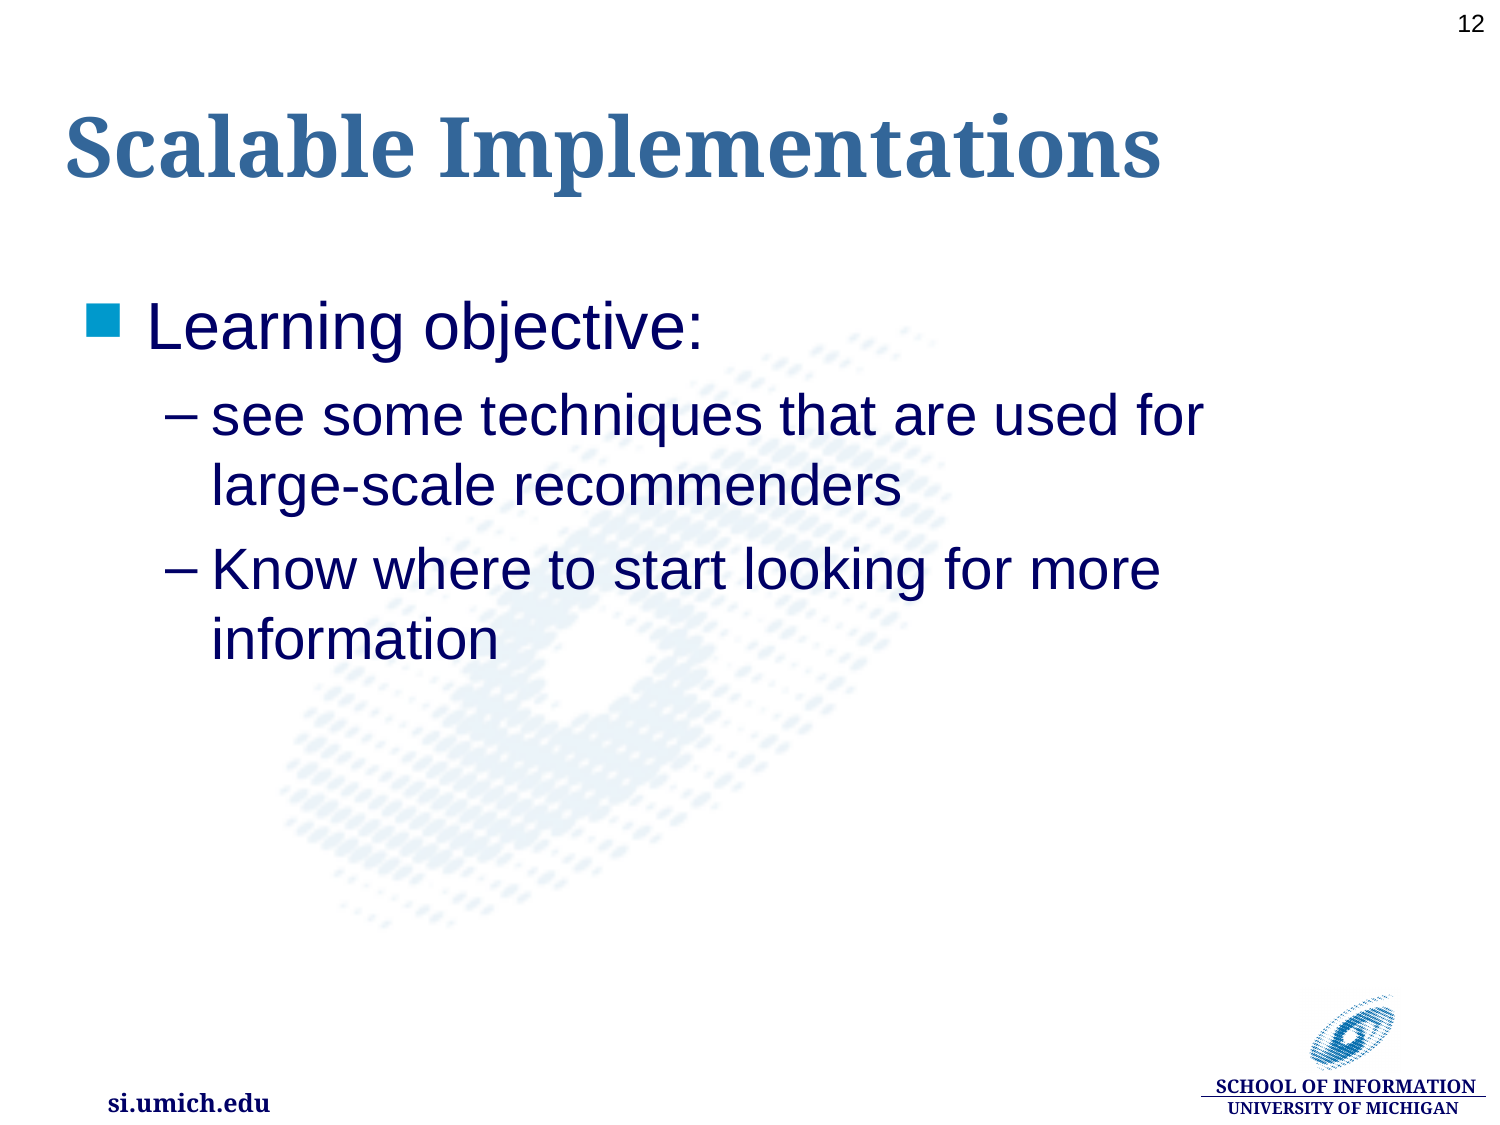

# Scalable Implementations
Learning objective:
see some techniques that are used for large-scale recommenders
Know where to start looking for more information